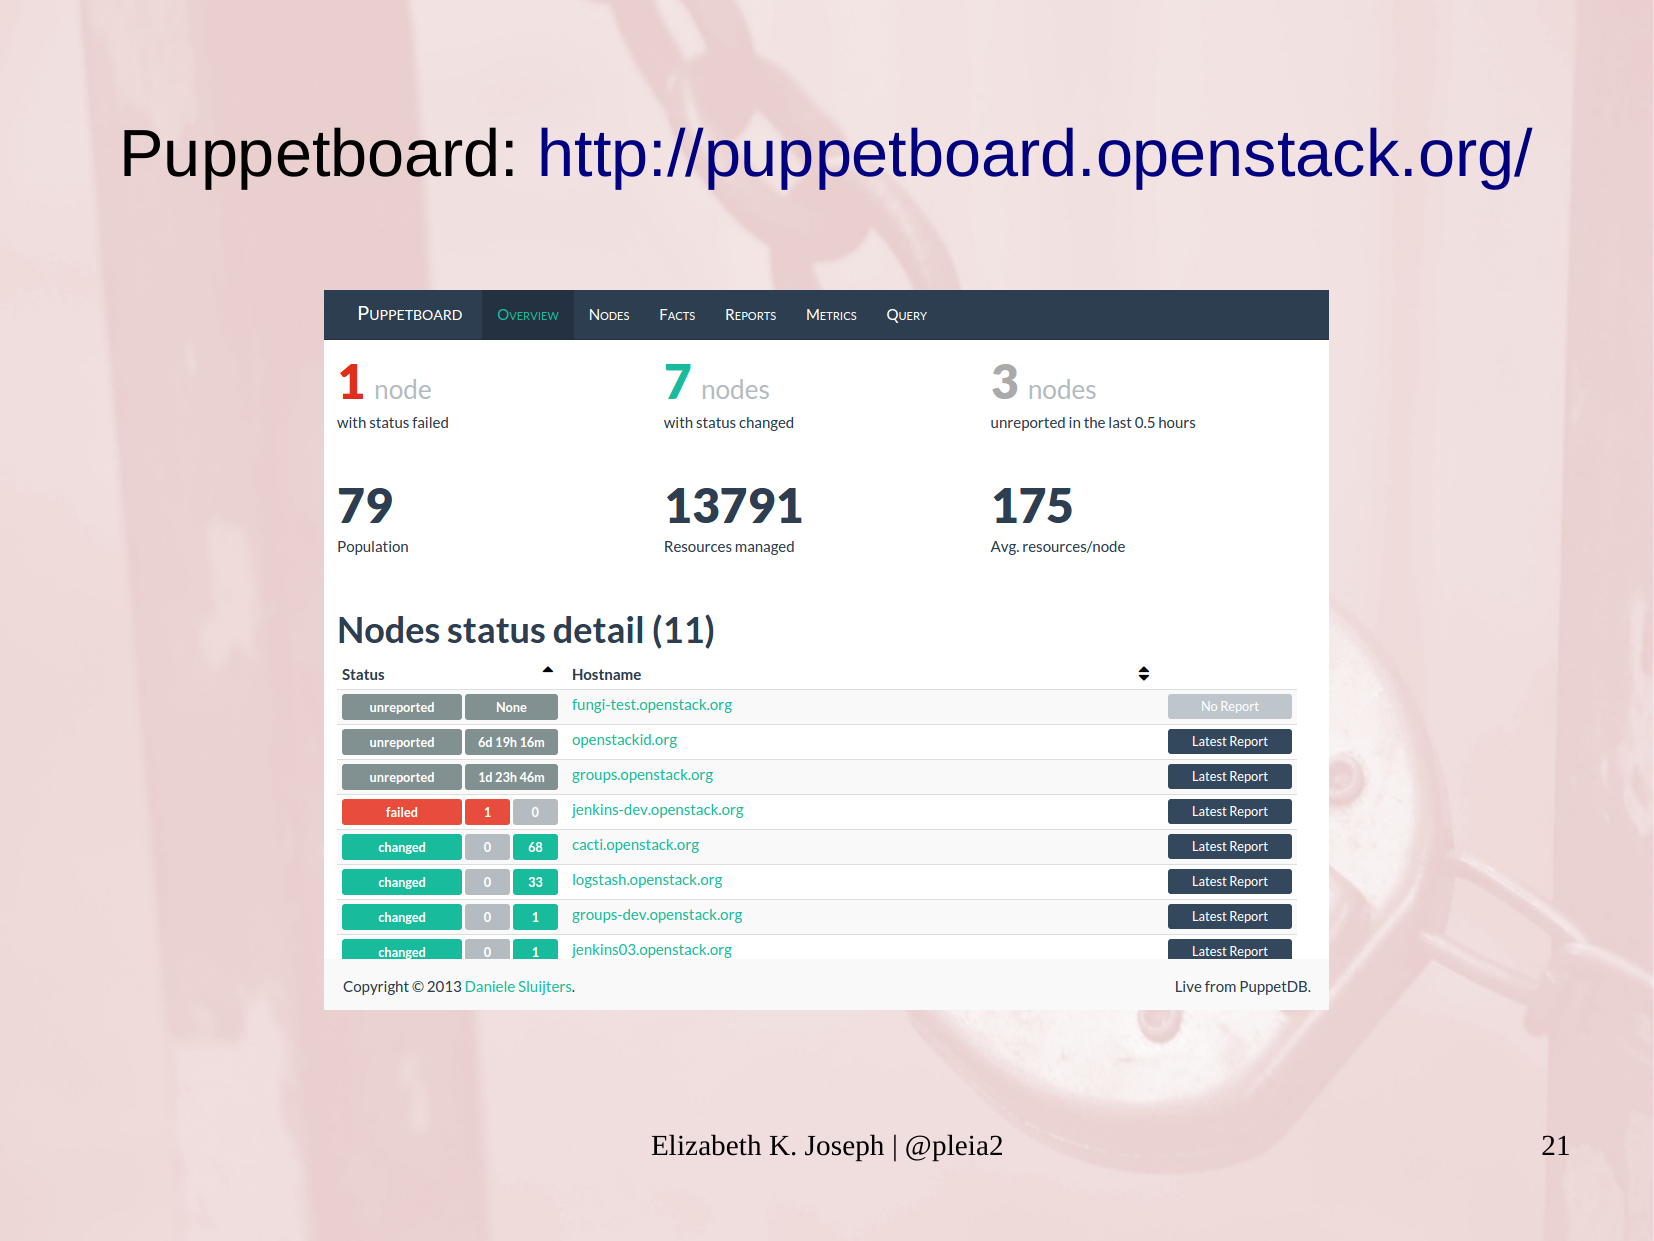

# Puppetboard: http://puppetboard.openstack.org/
Elizabeth K. Joseph | @pleia2
21